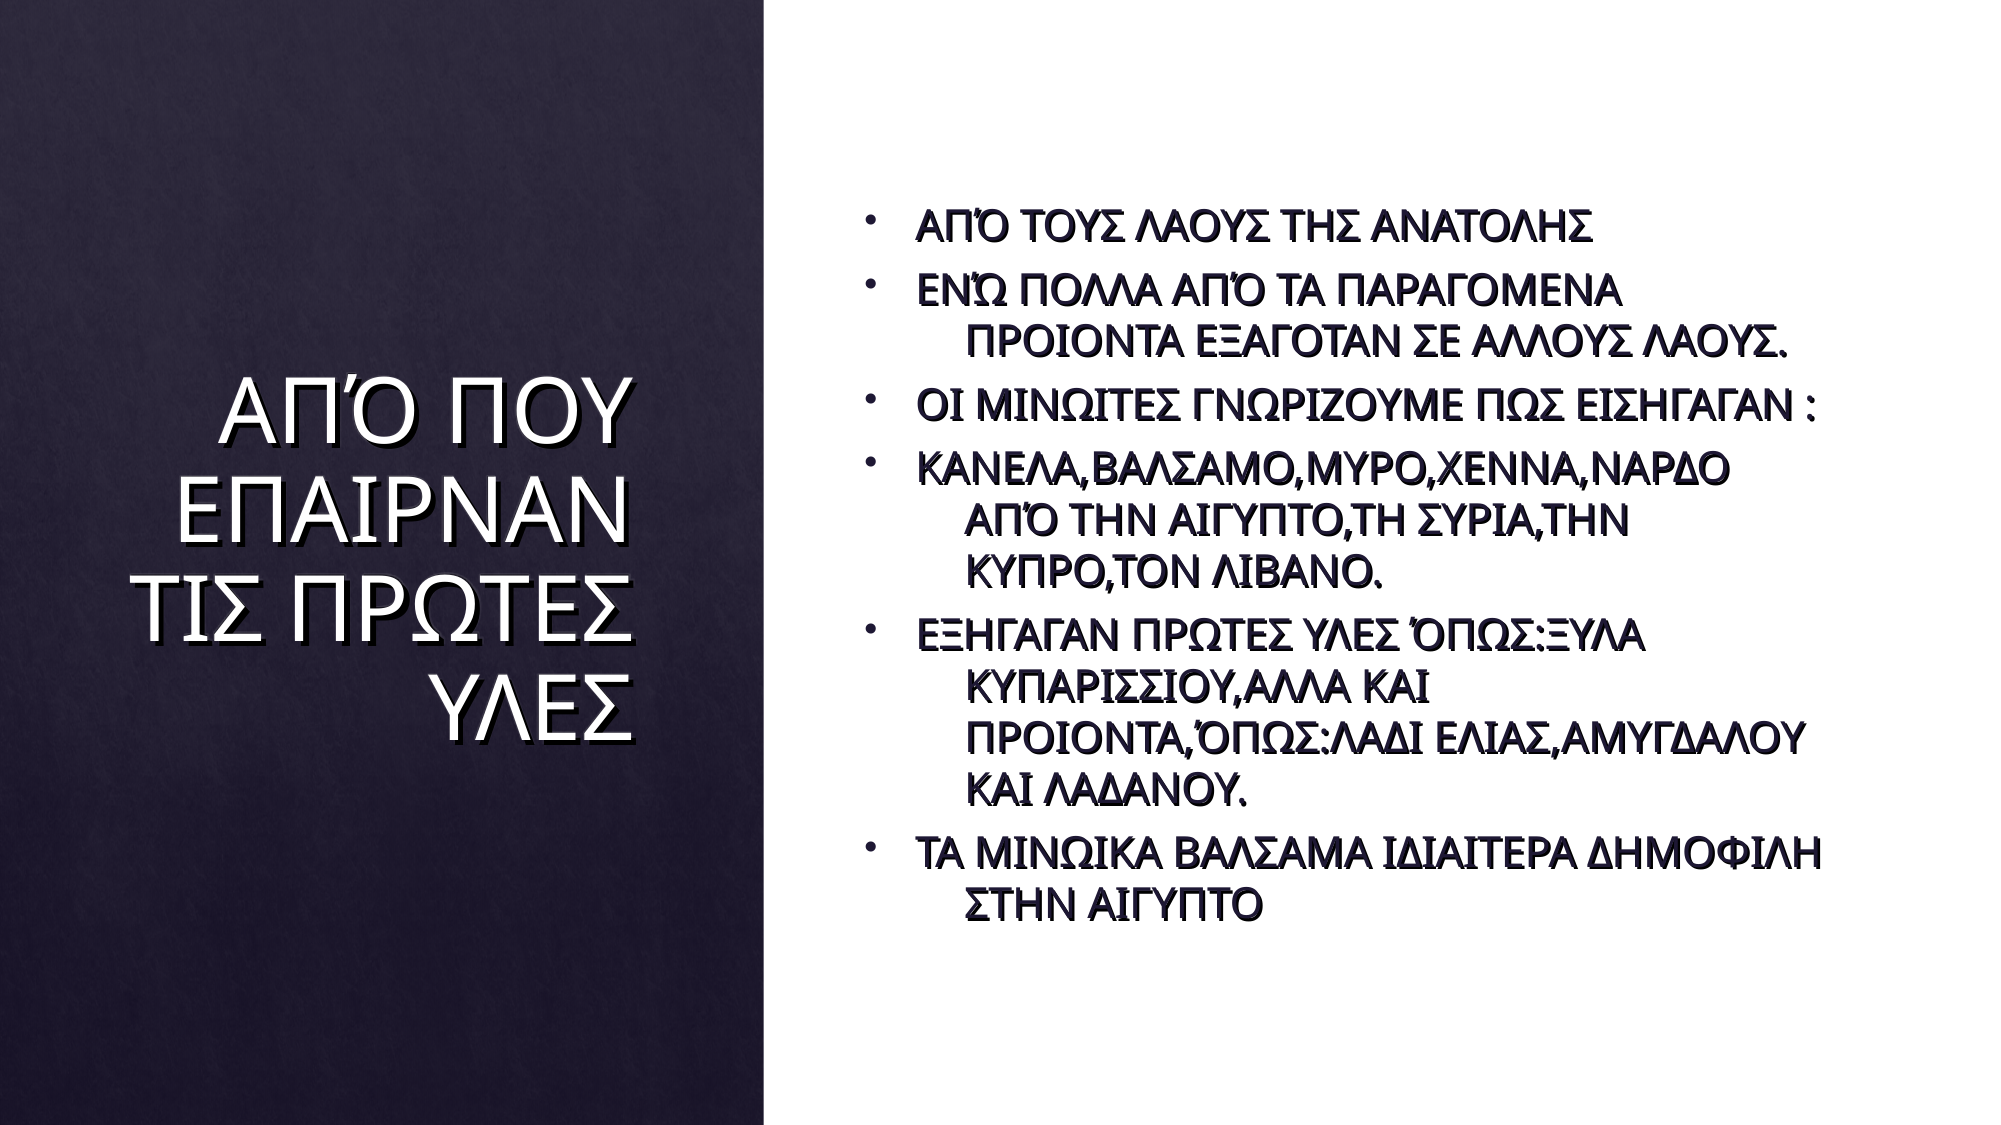

# ΑΠΌ ΠΟΥ ΕΠΑΙΡΝΑΝ ΤΙΣ ΠΡΩΤΕΣ ΥΛΕΣ
ΑΠΌ ΤΟΥΣ ΛΑΟΥΣ ΤΗΣ ΑΝΑΤΟΛΗΣ
ΕΝΏ ΠΟΛΛΑ ΑΠΌ ΤΑ ΠΑΡΑΓΟΜΕΝΑ ΠΡΟΙΟΝΤΑ ΕΞΑΓΟΤΑΝ ΣΕ ΑΛΛΟΥΣ ΛΑΟΥΣ.
ΟΙ ΜΙΝΩΙΤΕΣ ΓΝΩΡΙΖΟΥΜΕ ΠΩΣ ΕΙΣΗΓΑΓΑΝ :
ΚΑΝΕΛΑ,ΒΑΛΣΑΜΟ,ΜΥΡΟ,ΧΕΝΝΑ,ΝΑΡΔΟ ΑΠΌ ΤΗΝ ΑΙΓΥΠΤΟ,ΤΗ ΣΥΡΙΑ,ΤΗΝ ΚΥΠΡΟ,ΤΟΝ ΛΙΒΑΝΟ.
ΕΞΗΓΑΓΑΝ ΠΡΩΤΕΣ ΥΛΕΣ ΌΠΩΣ:ΞΥΛΑ ΚΥΠΑΡΙΣΣΙΟΥ,ΑΛΛΑ ΚΑΙ ΠΡΟΙΟΝΤΑ,ΌΠΩΣ:ΛΑΔΙ ΕΛΙΑΣ,ΑΜΥΓΔΑΛΟΥ ΚΑΙ ΛΑΔΑΝΟΥ.
ΤΑ ΜΙΝΩΙΚΑ ΒΑΛΣΑΜΑ ΙΔΙΑΙΤΕΡΑ ΔΗΜΟΦΙΛΗ ΣΤΗΝ ΑΙΓΥΠΤΟ